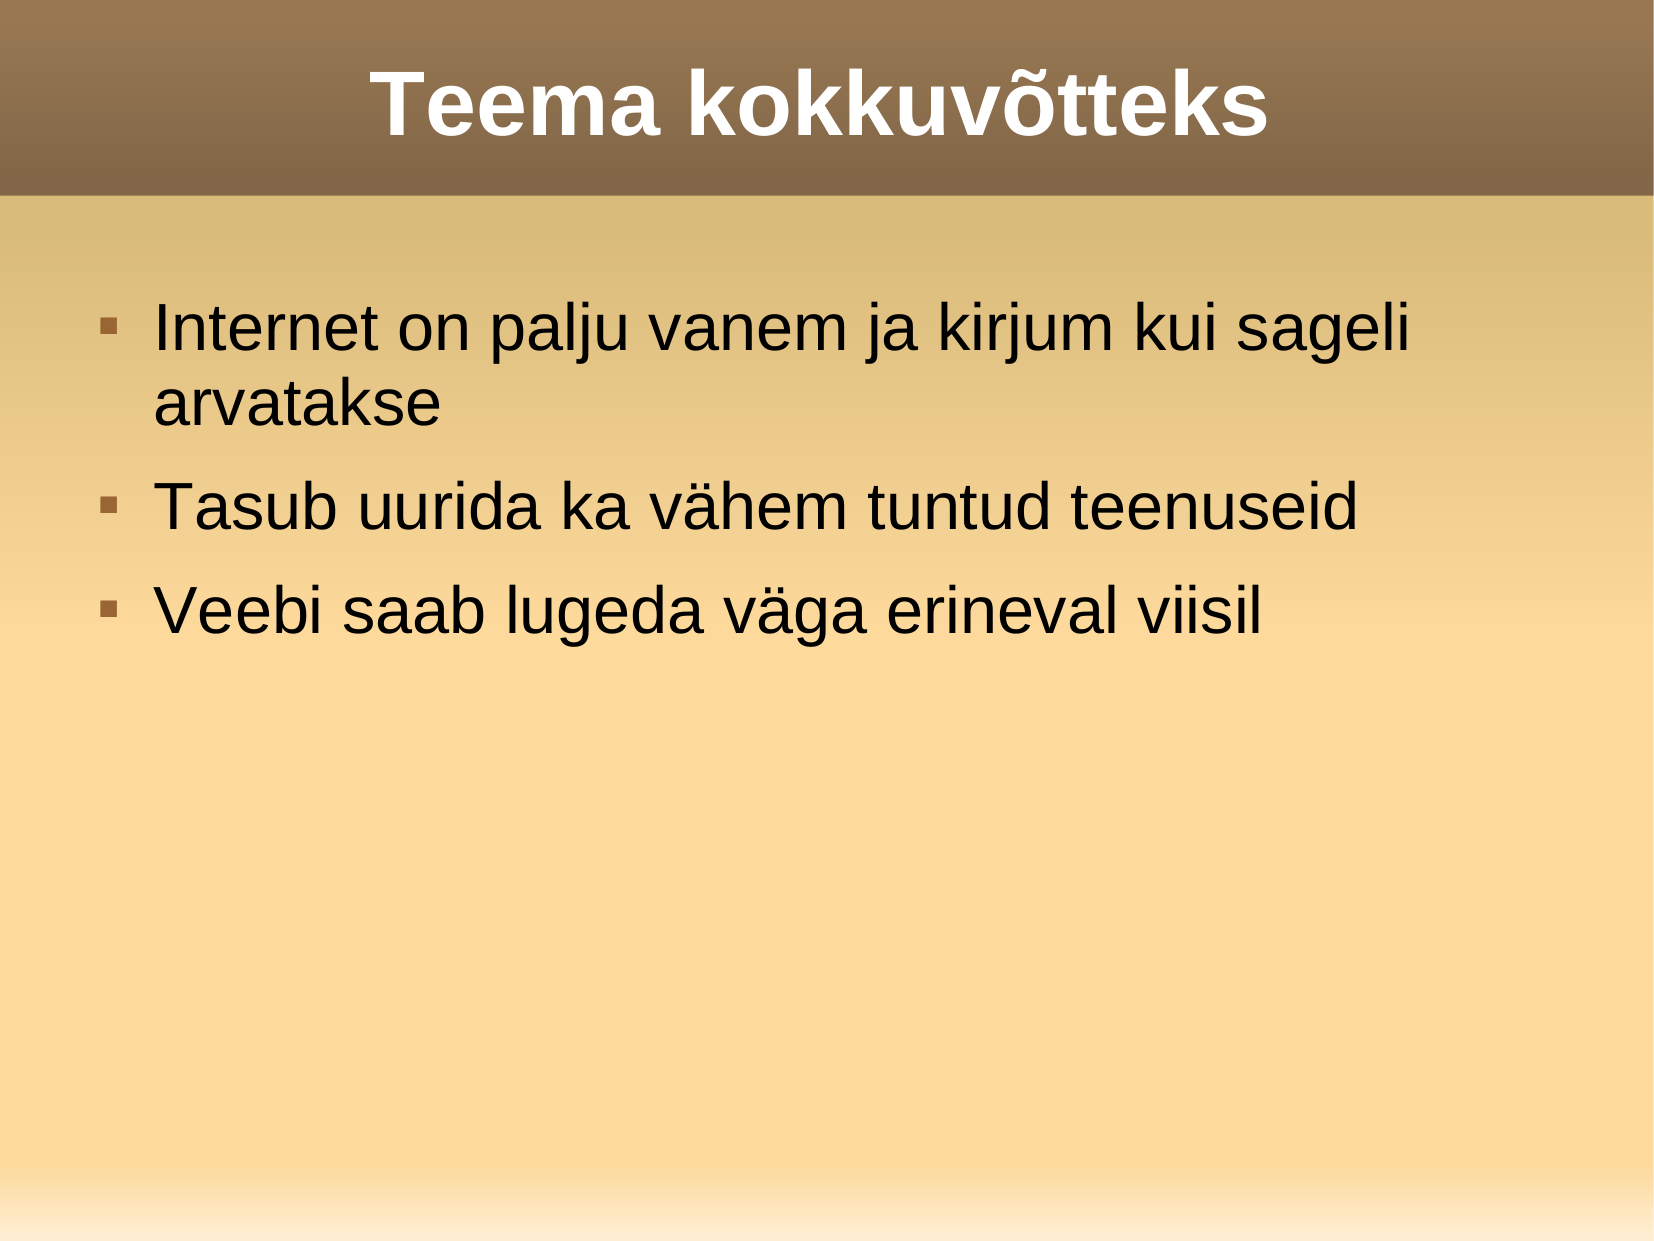

# Teema kokkuvõtteks
Internet on palju vanem ja kirjum kui sageli arvatakse
Tasub uurida ka vähem tuntud teenuseid
Veebi saab lugeda väga erineval viisil